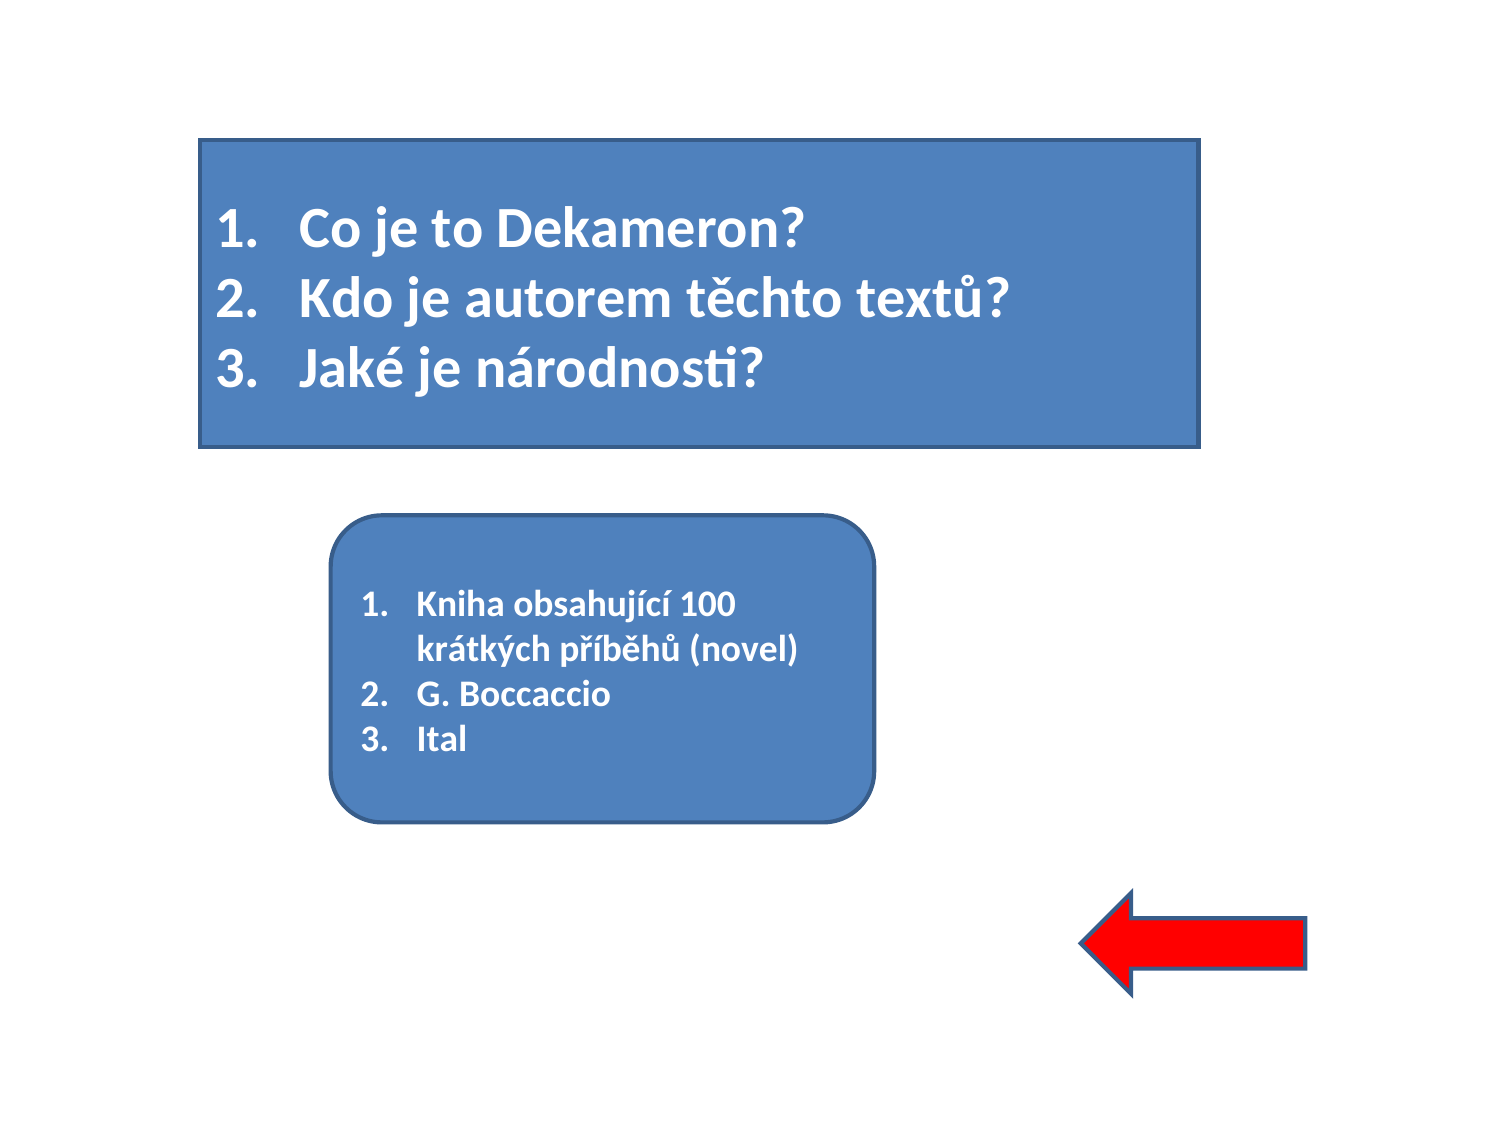

Co je to Dekameron?
Kdo je autorem těchto textů?
Jaké je národnosti?
Kniha obsahující 100 krátkých příběhů (novel)
G. Boccaccio
Ital